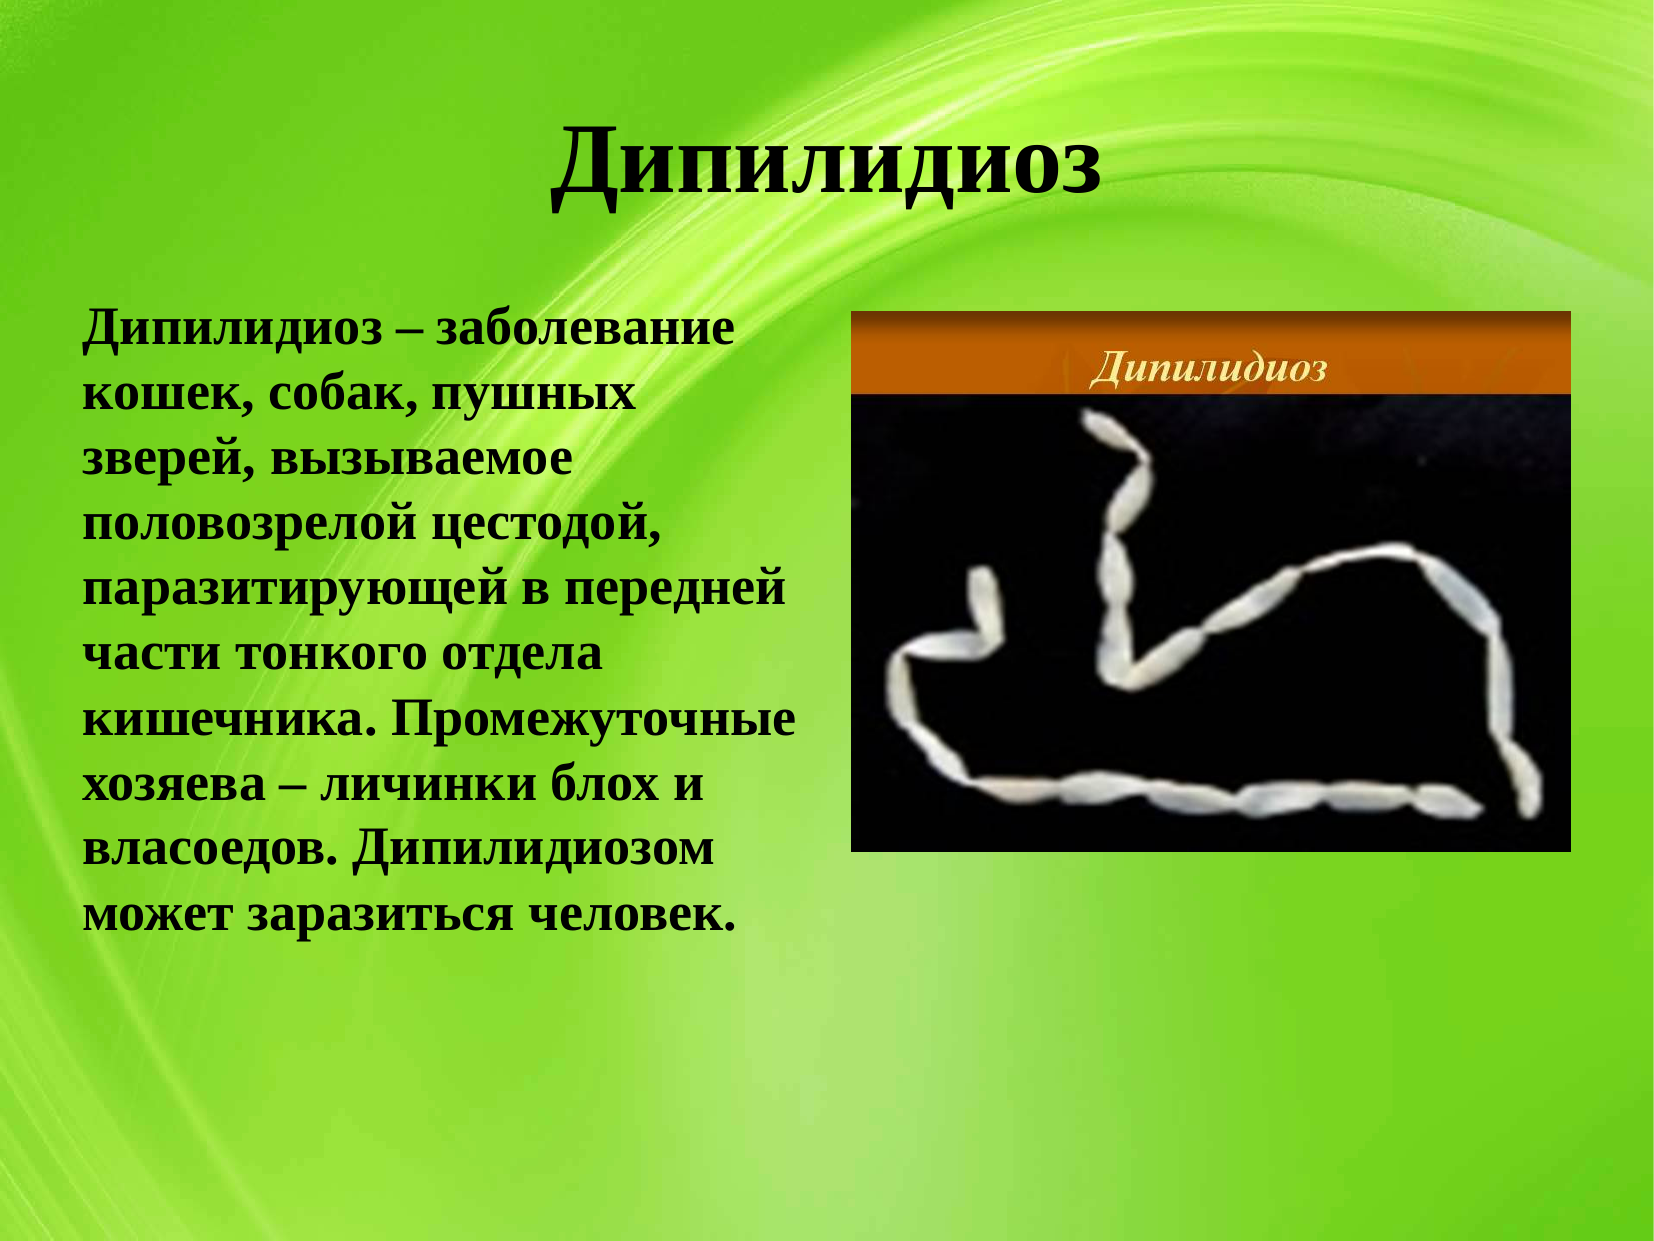

# Дипилидиоз
Дипилидиоз – заболевание кошек, собак, пушных зверей, вызываемое половозрелой цестодой, паразитирующей в передней части тонкого отдела кишечника. Промежуточные хозяева – личинки блох и власоедов. Дипилидиозом может заразиться человек.